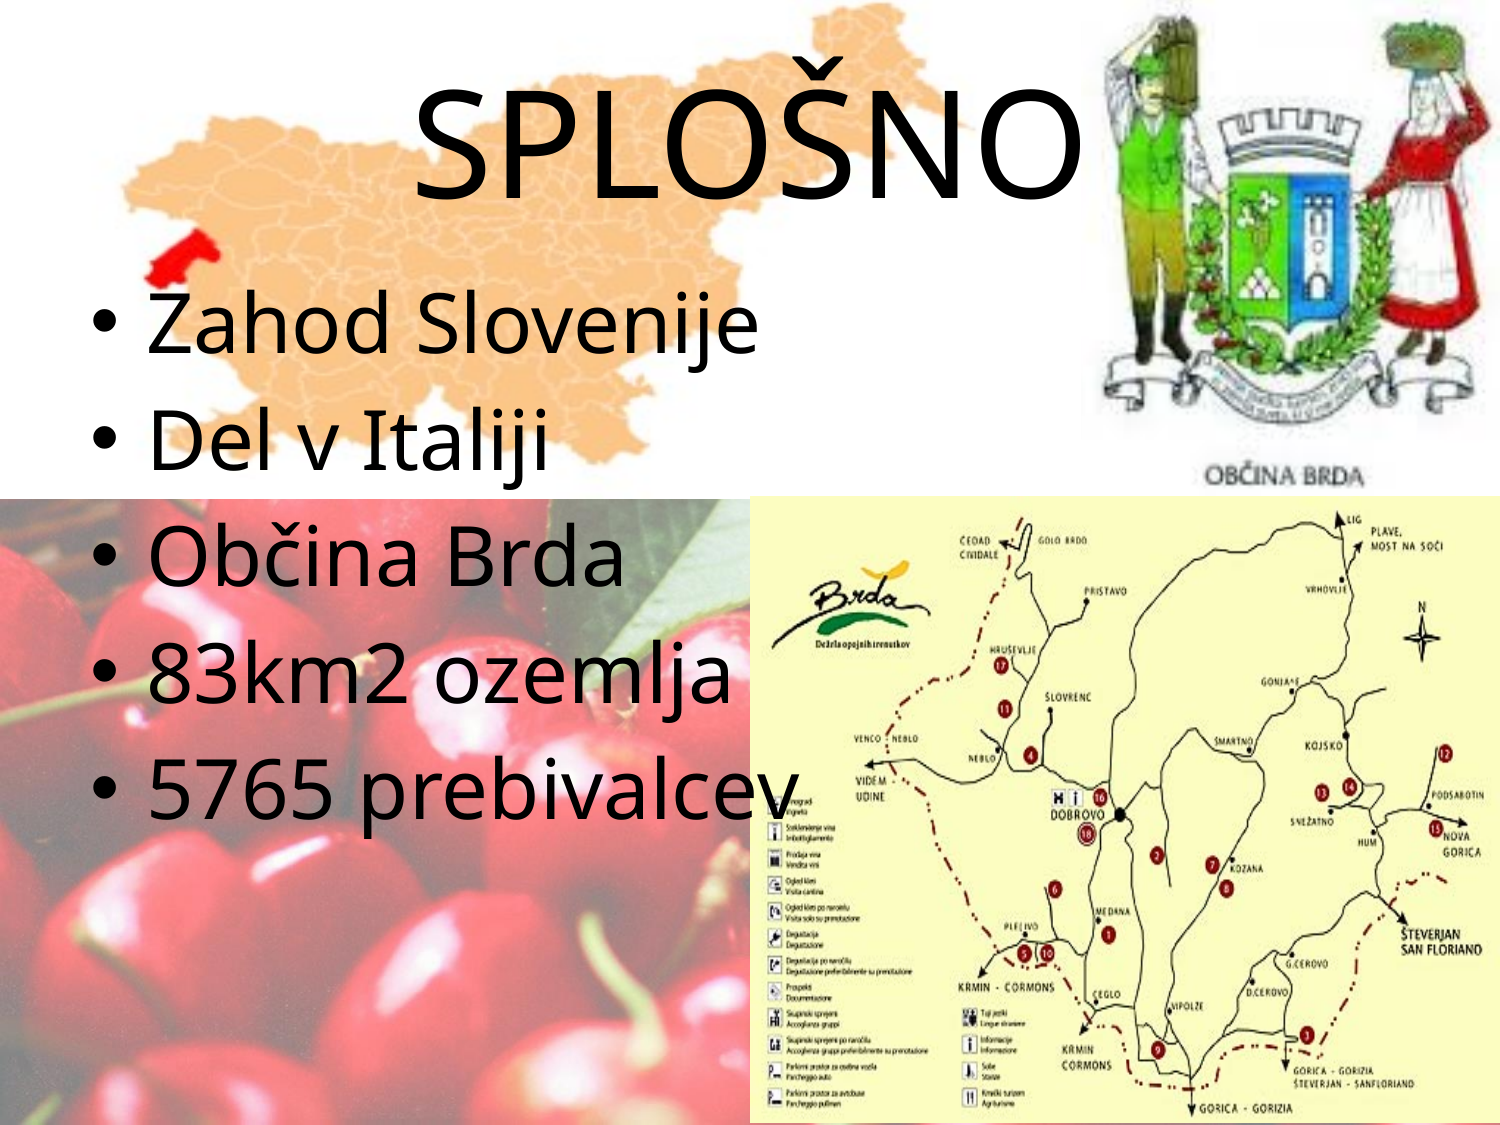

# SPLOŠNO
Zahod Slovenije
Del v Italiji
Občina Brda
83km2 ozemlja
5765 prebivalcev